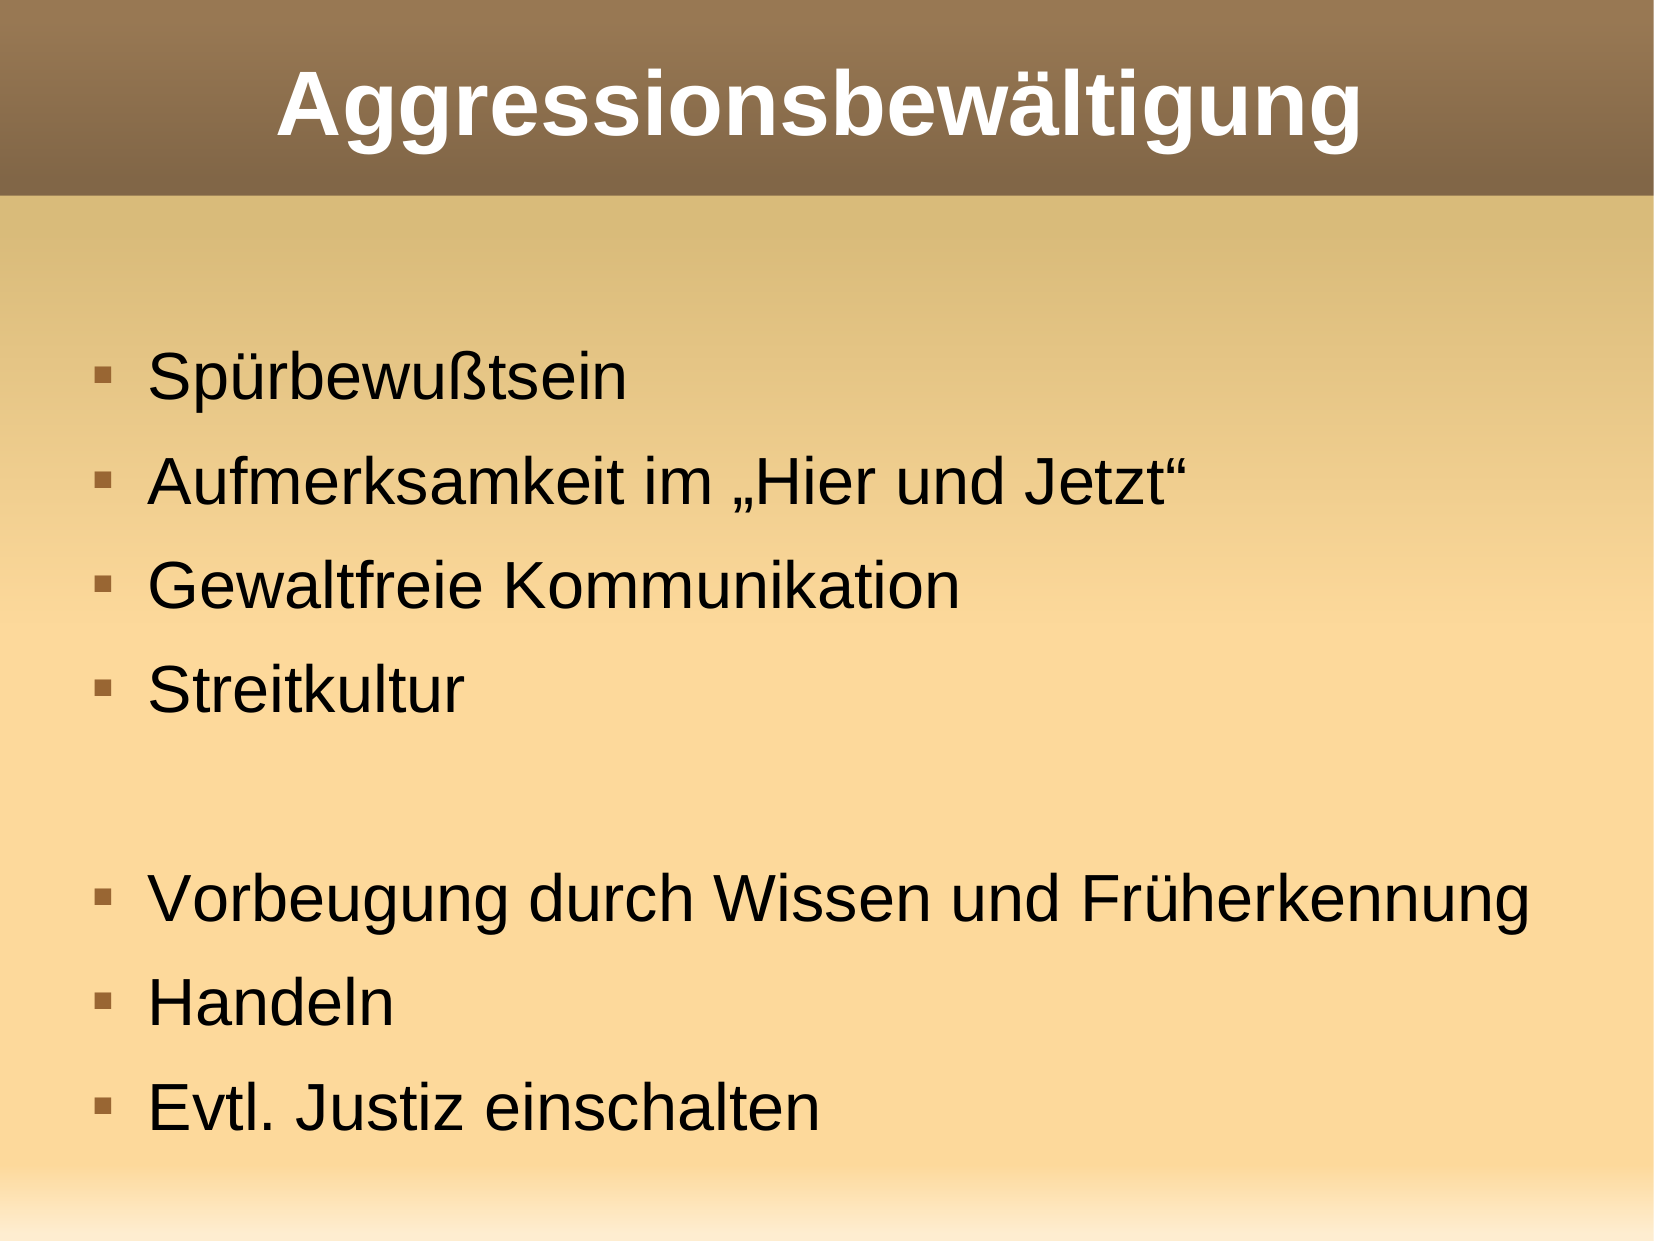

# Aggressionsbewältigung
Spürbewußtsein
Aufmerksamkeit im „Hier und Jetzt“
Gewaltfreie Kommunikation
Streitkultur
Vorbeugung durch Wissen und Früherkennung
Handeln
Evtl. Justiz einschalten